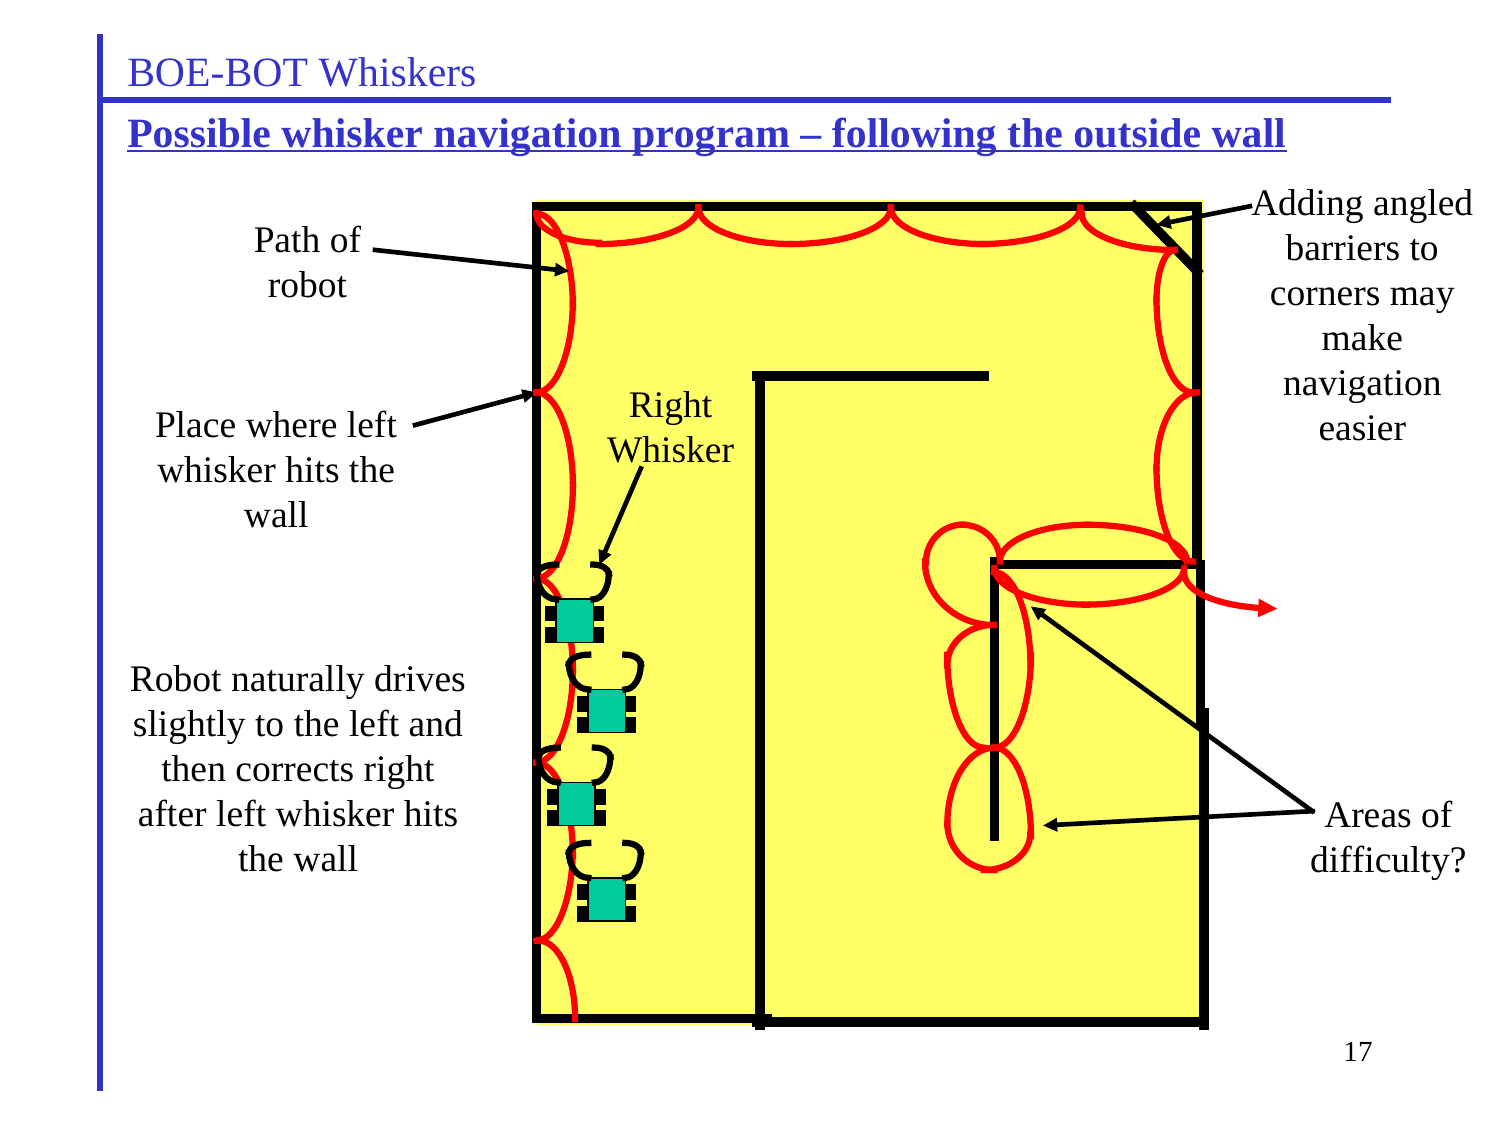

BOE-BOT Whiskers
Possible whisker navigation program – following the outside wall
Adding angled barriers to corners may make navigation easier
Right
Whisker
Path of robot
Place where left whisker hits the wall
Robot naturally drives slightly to the left and then corrects right after left whisker hits the wall
Areas of difficulty?